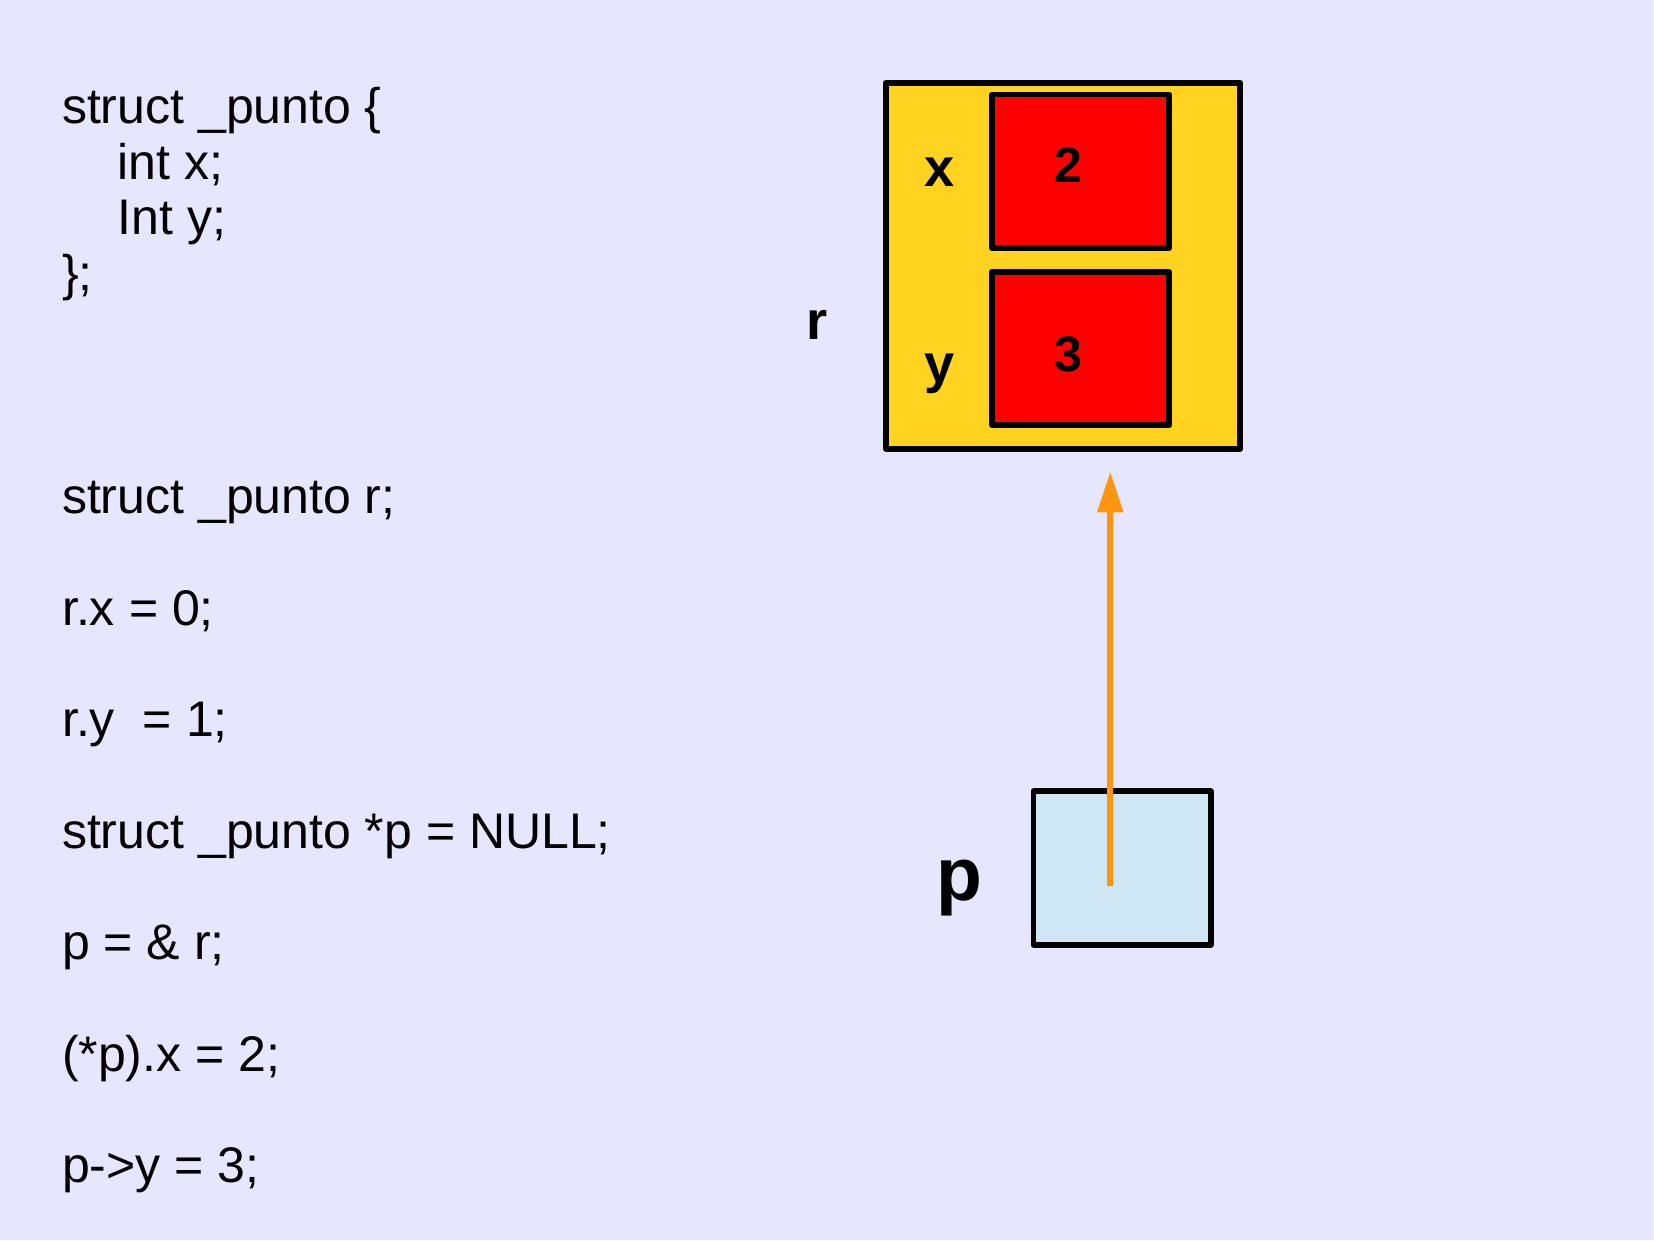

struct _punto {
 int x;
 Int y;
};
struct _punto r;
r.x = 0;
r.y = 1;
struct _punto *p = NULL;
p = & r;
(*p).x = 2;
p->y = 3;
x
r
y
2
3
p